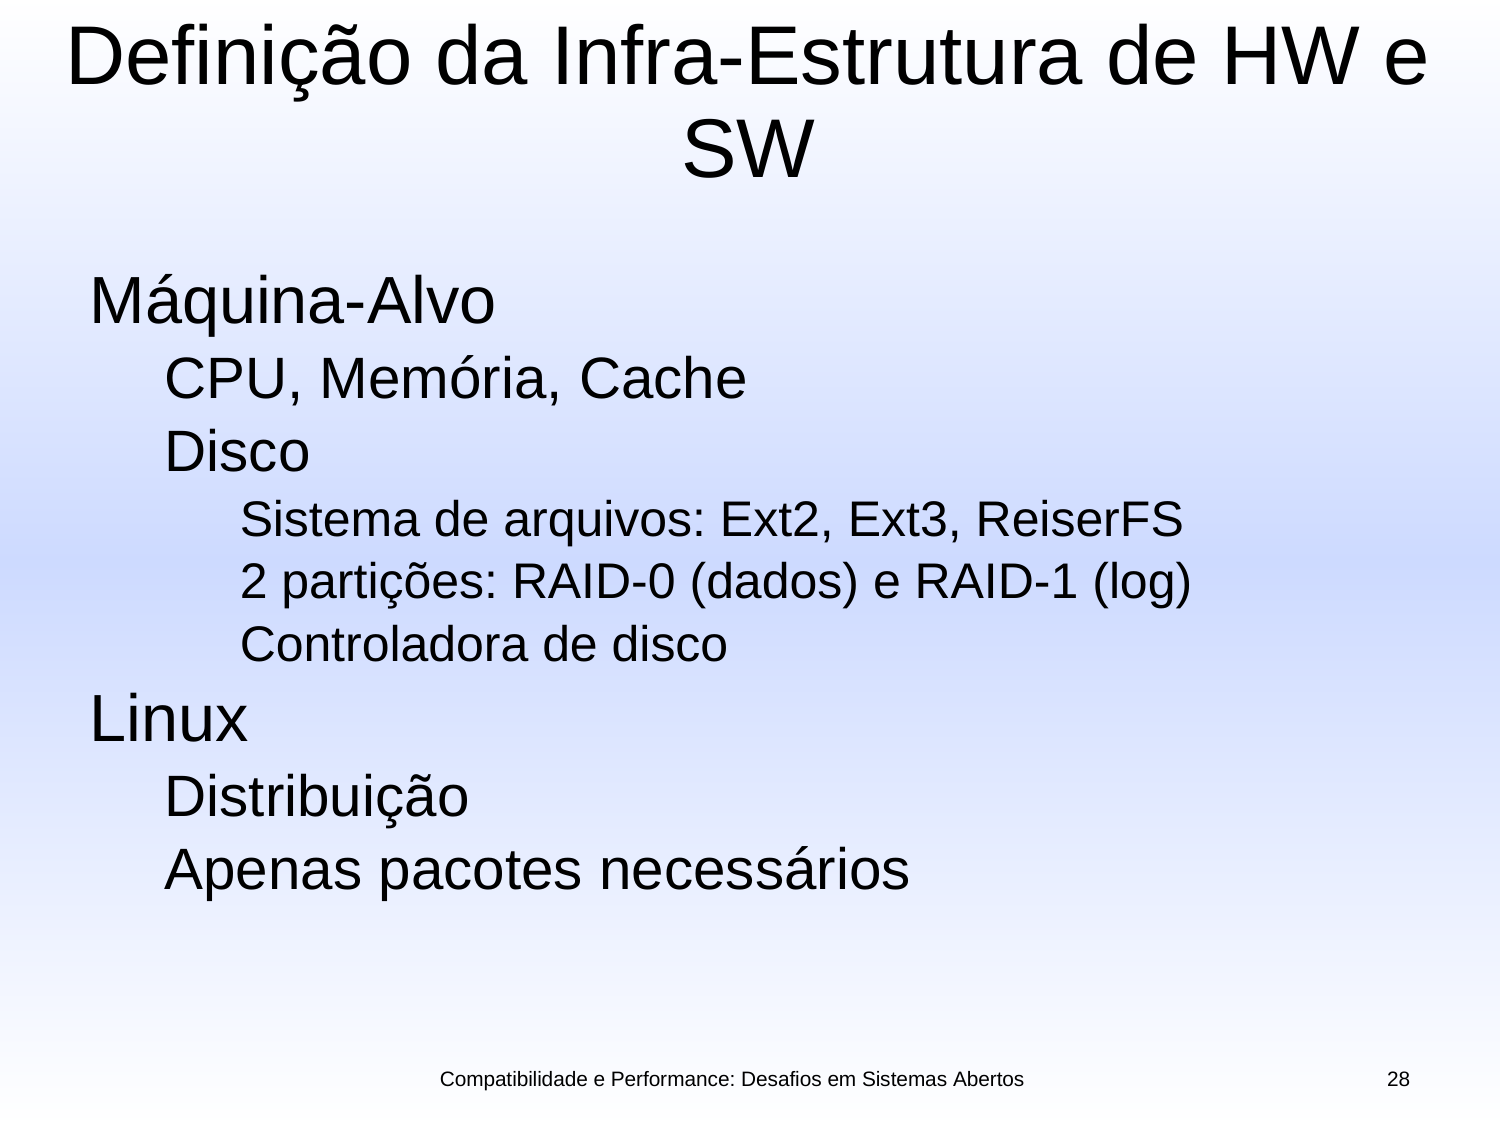

# Definição da Infra-Estrutura de HW e SW
Máquina-Alvo
CPU, Memória, Cache
Disco
Sistema de arquivos: Ext2, Ext3, ReiserFS
2 partições: RAID-0 (dados) e RAID-1 (log)
Controladora de disco
Linux
Distribuição
Apenas pacotes necessários
Compatibilidade e Performance: Desafios em Sistemas Abertos
28